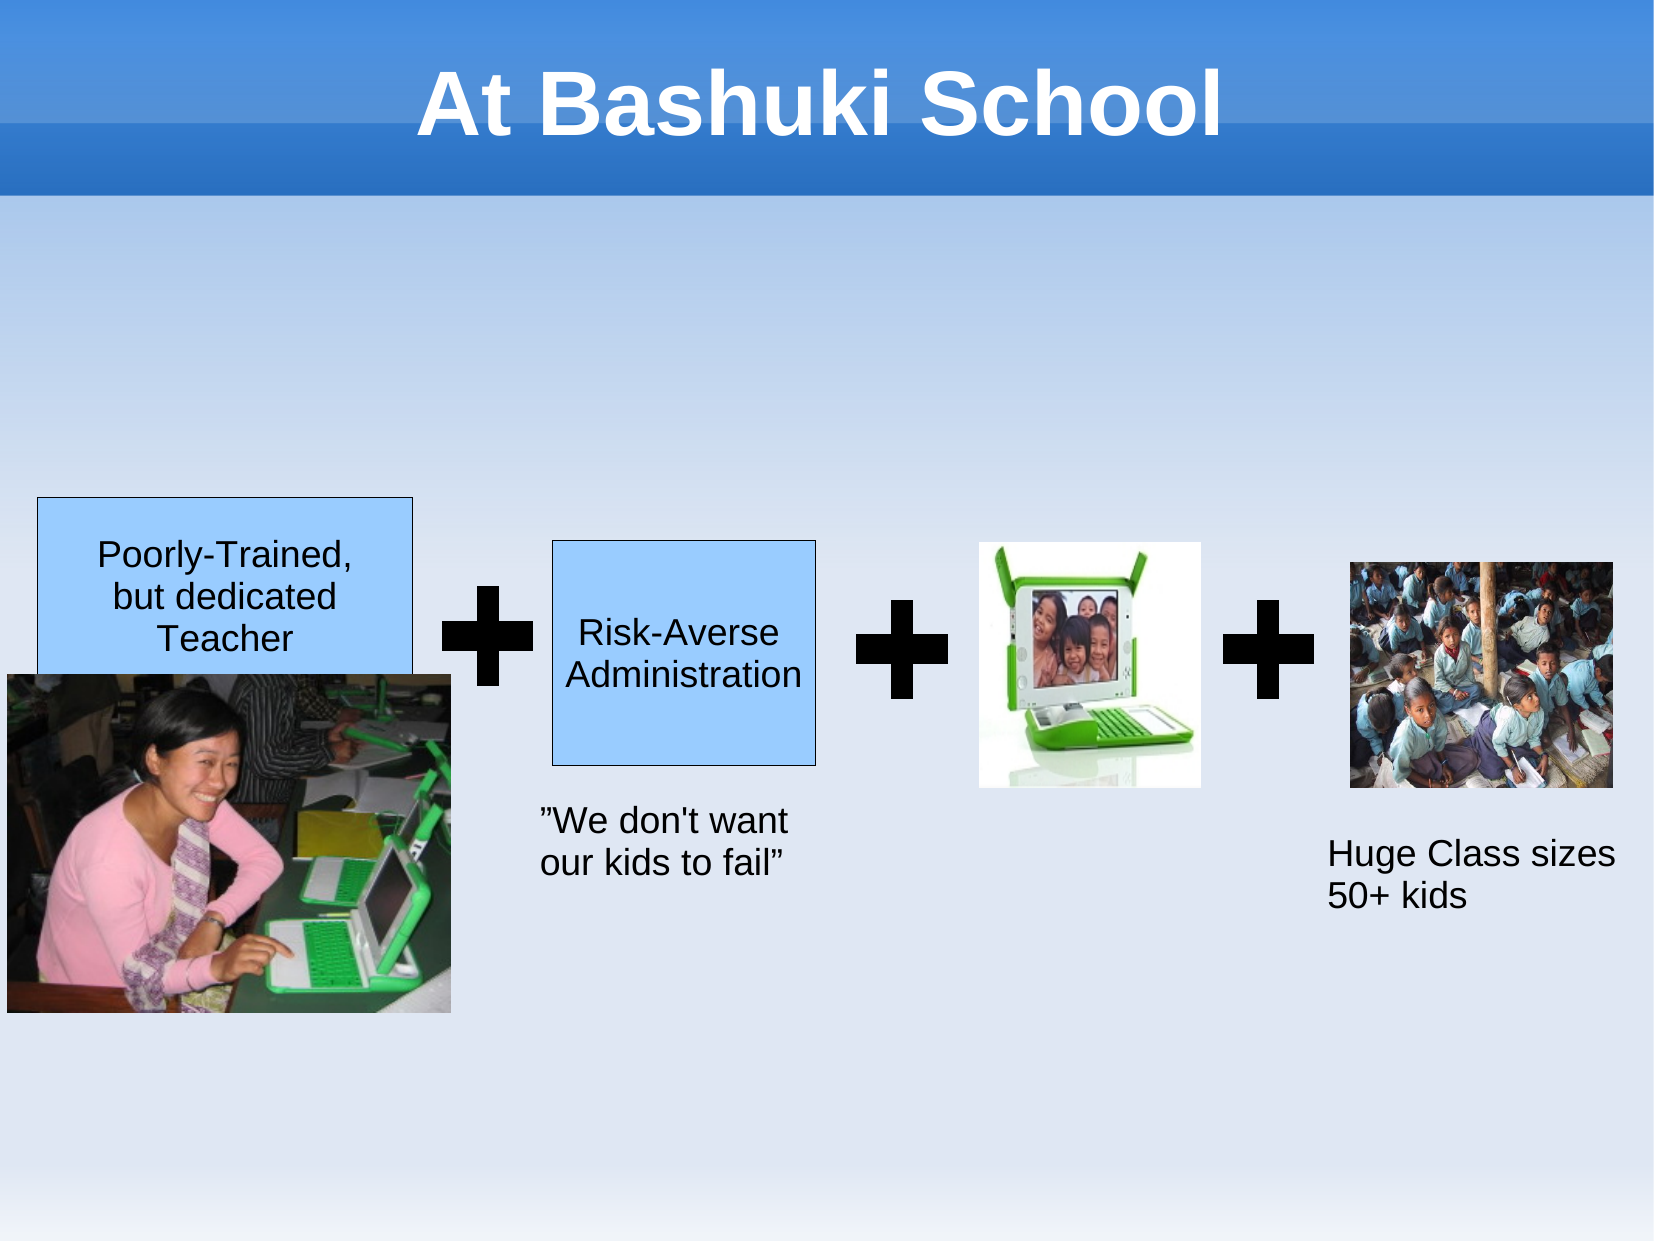

# At Bashuki School
Poorly-Trained,
but dedicated
Teacher
Risk-Averse
Administration
”We don't want
our kids to fail”
Huge Class sizes
50+ kids